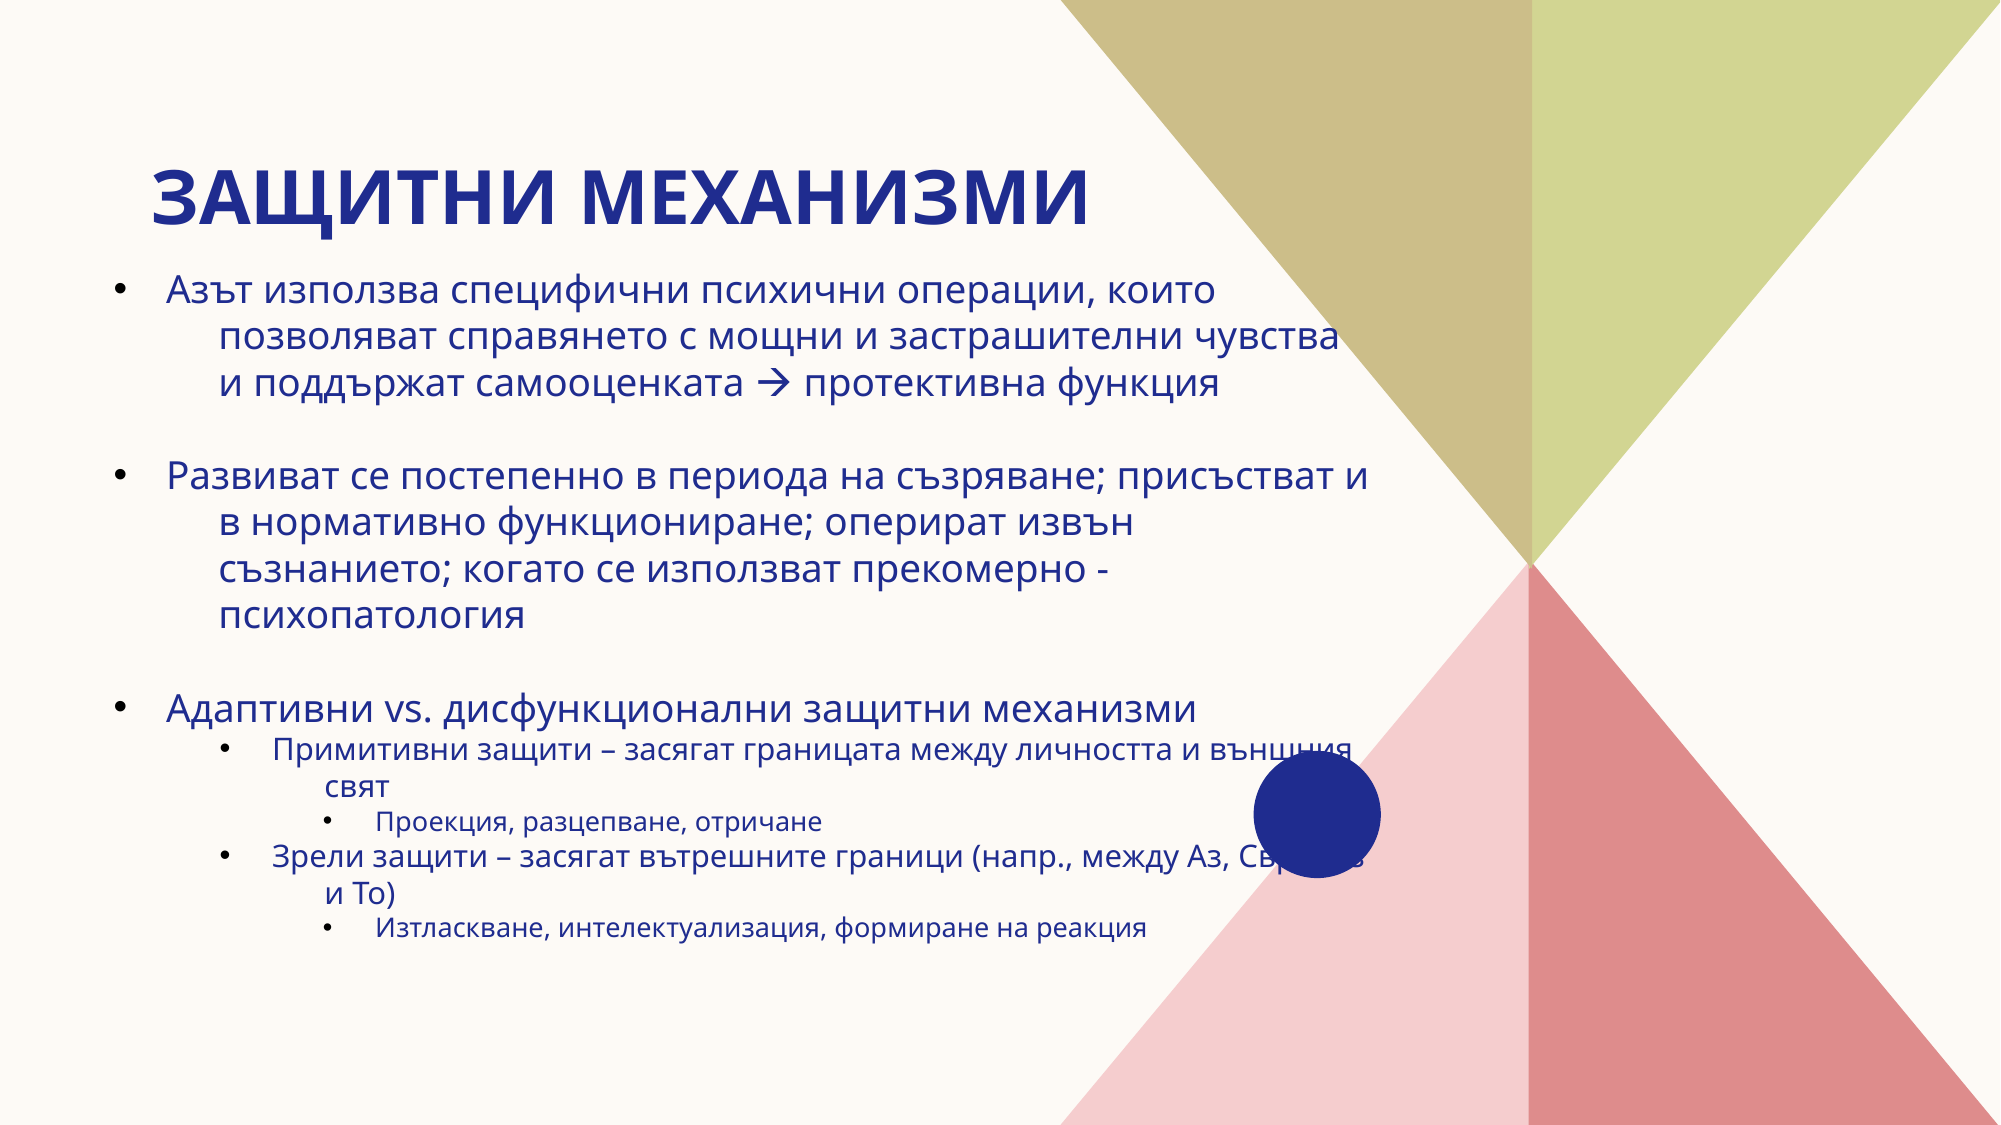

# Защитни механизми
Азът използва специфични психични операции, които позволяват справянето с мощни и застрашителни чувства и поддържат самооценката  протективна функция
Развиват се постепенно в периода на съзряване; присъстват и в нормативно функциониране; оперират извън съзнанието; когато се използват прекомерно - психопатология
Адаптивни vs. дисфункционални защитни механизми
Примитивни защити – засягат границата между личността и външния свят
Проекция, разцепване, отричане
Зрели защити – засягат вътрешните граници (напр., между Аз, Свръхаз и То)
Изтласкване, интелектуализация, формиране на реакция